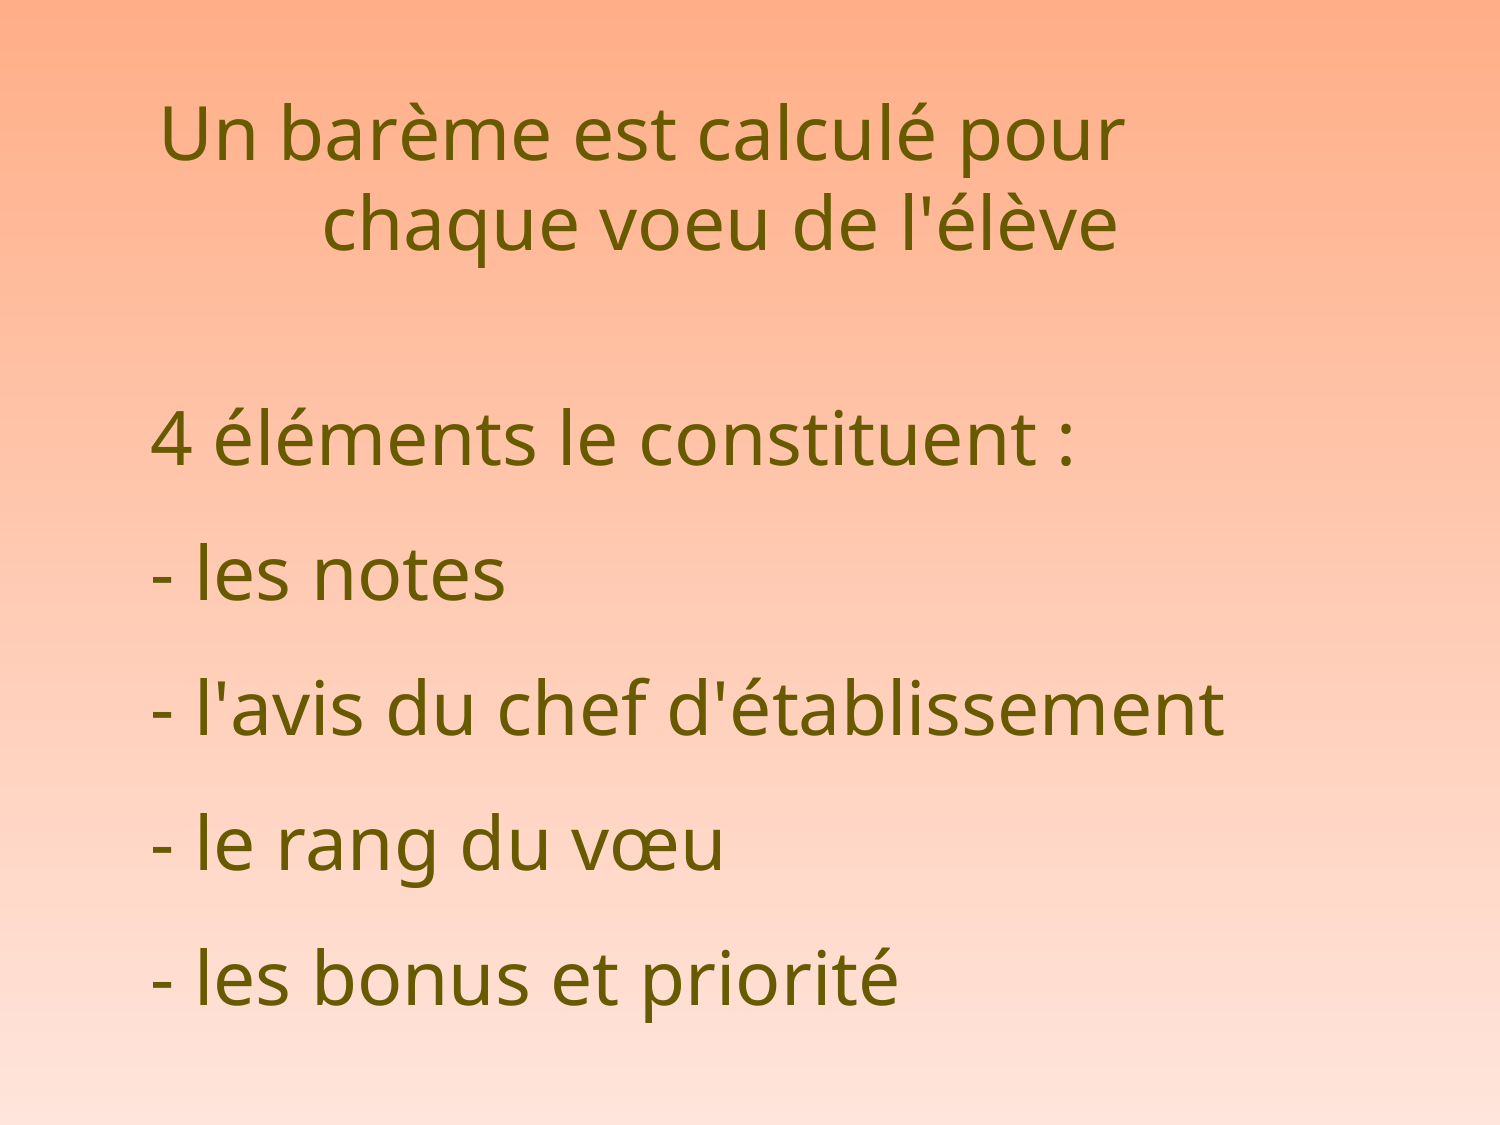

Un barème est calculé pour chaque voeu de l'élève
4 éléments le constituent :
- les notes
- l'avis du chef d'établissement
- le rang du vœu
- les bonus et priorité